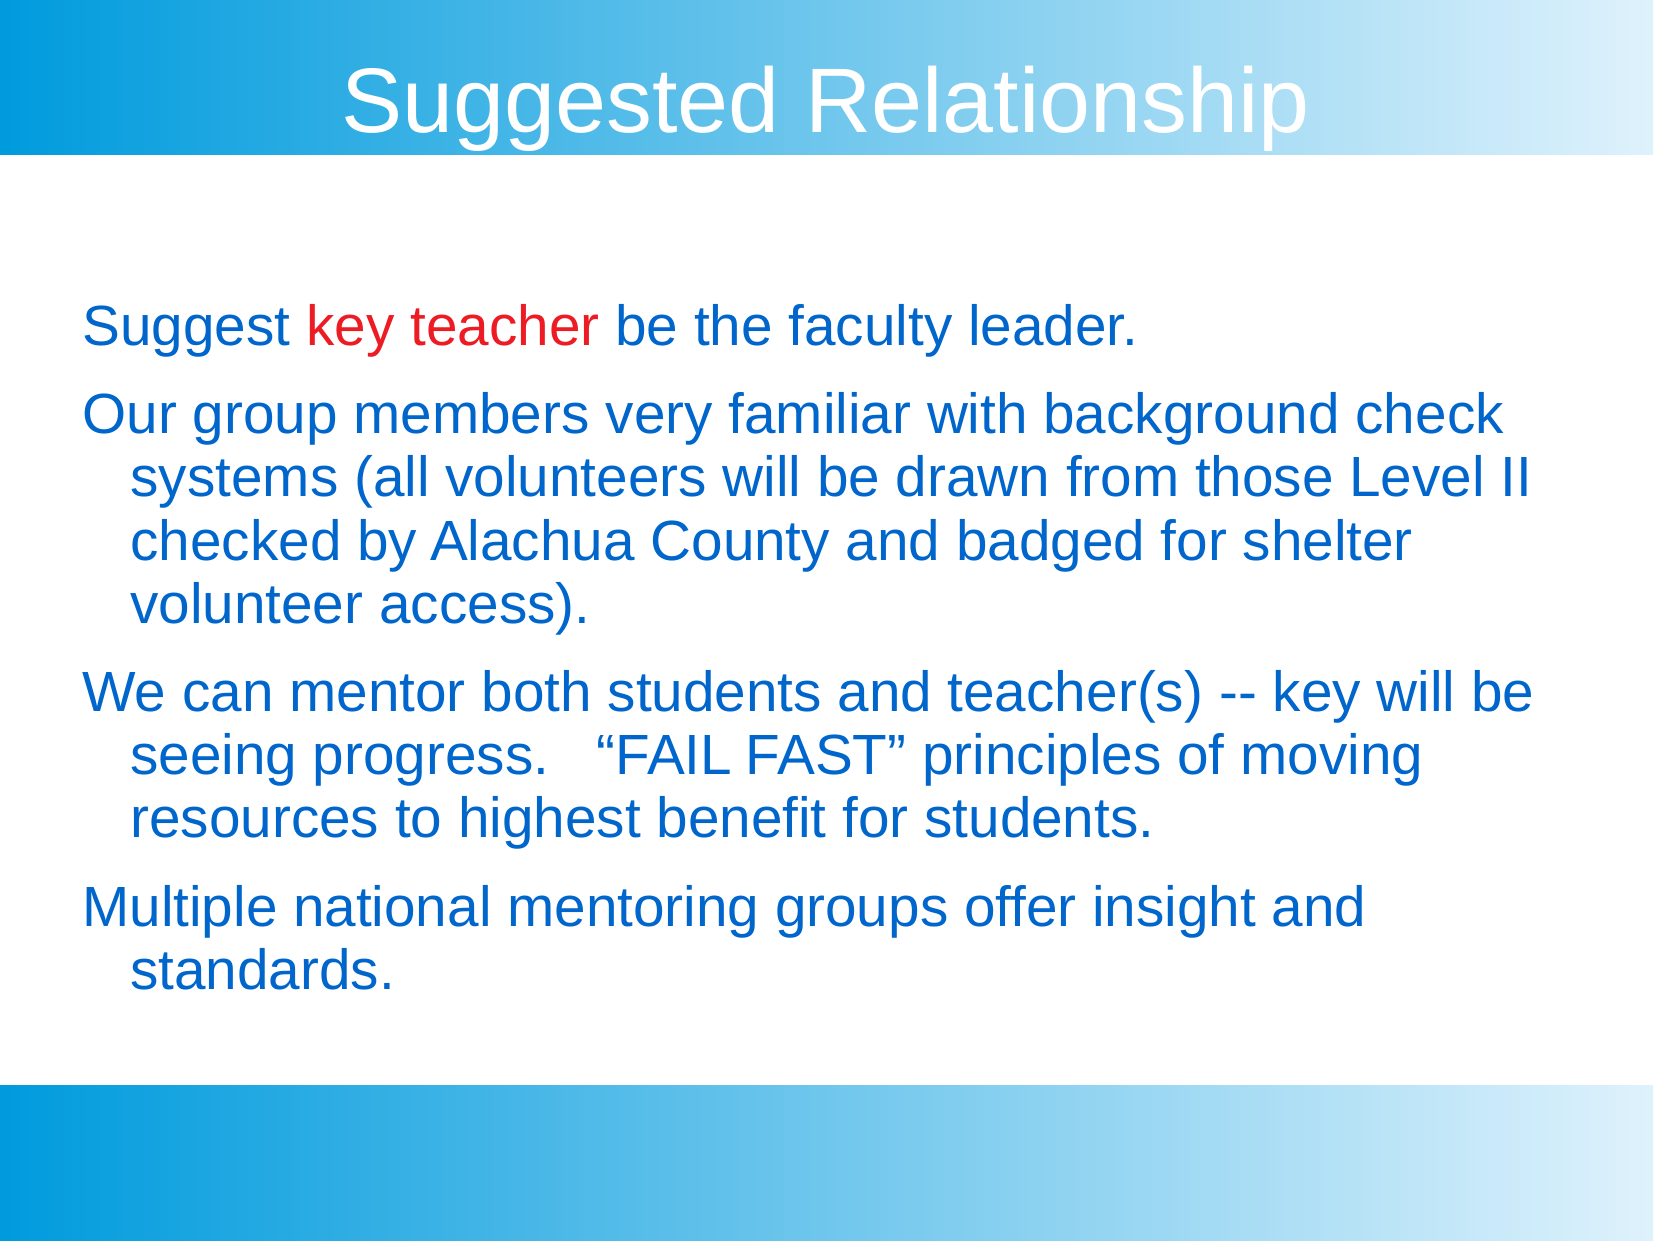

# Suggested Relationship
Suggest key teacher be the faculty leader.
Our group members very familiar with background check systems (all volunteers will be drawn from those Level II checked by Alachua County and badged for shelter volunteer access).
We can mentor both students and teacher(s) -- key will be seeing progress. “FAIL FAST” principles of moving resources to highest benefit for students.
Multiple national mentoring groups offer insight and standards.